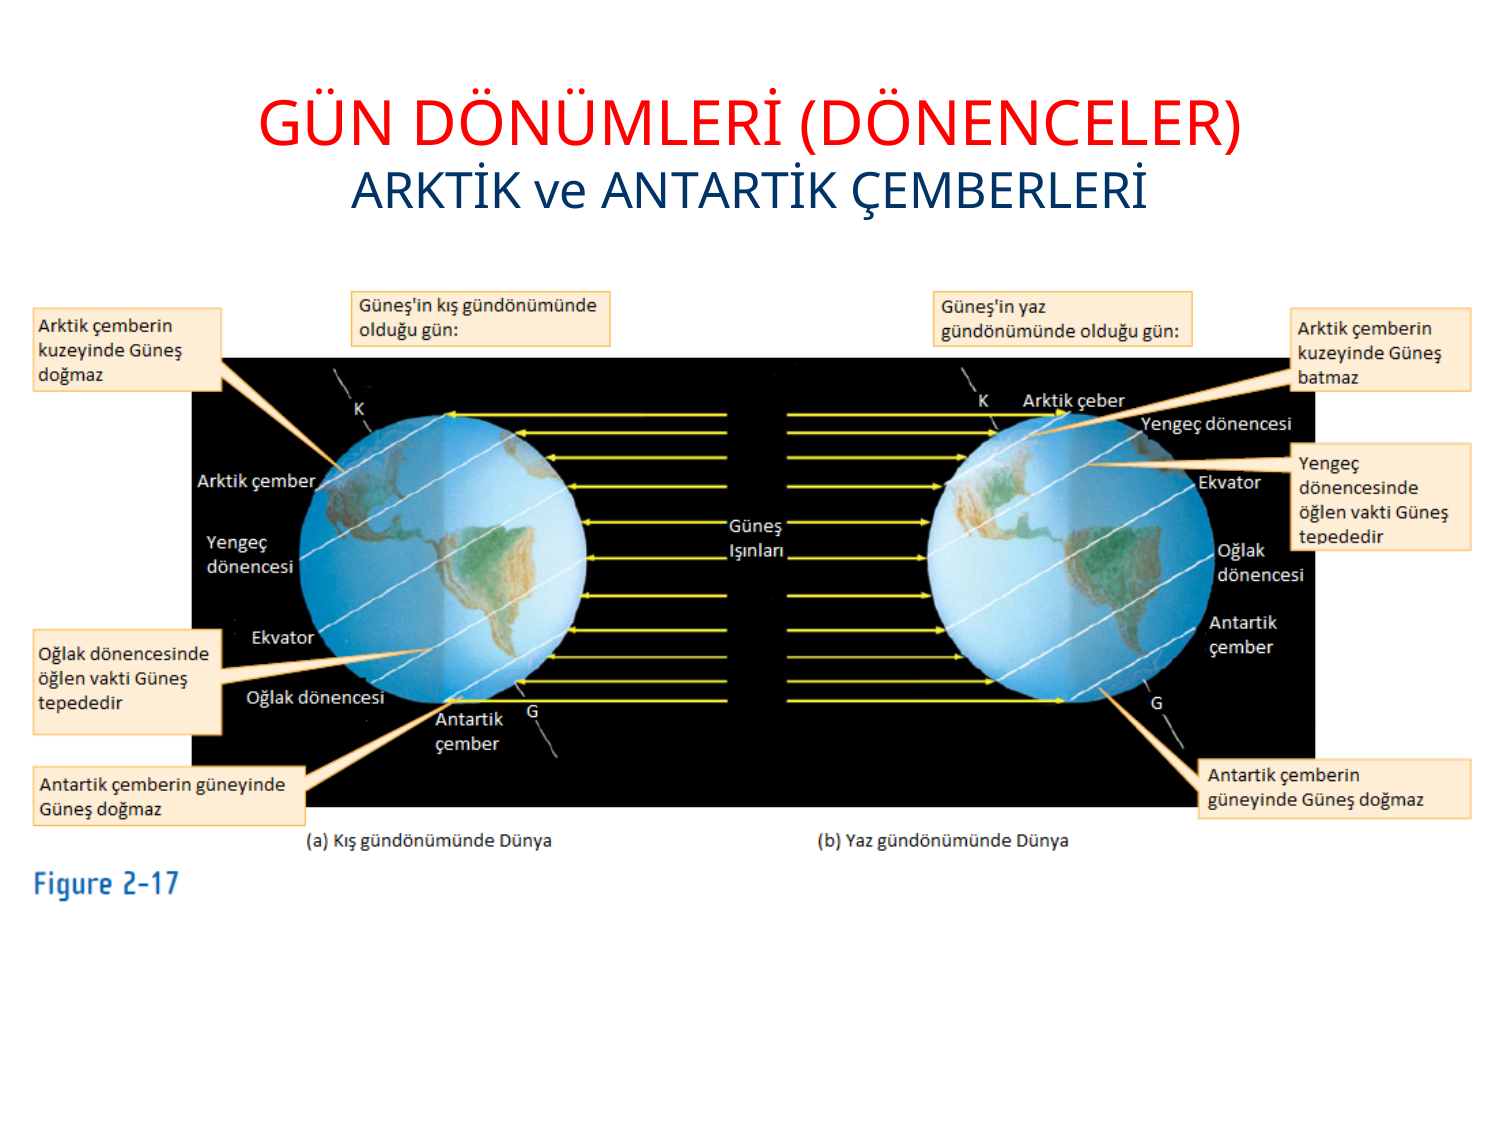

# GÜN DÖNÜMLERİ (DÖNENCELER) ARKTİK ve ANTARTİK ÇEMBERLERİ